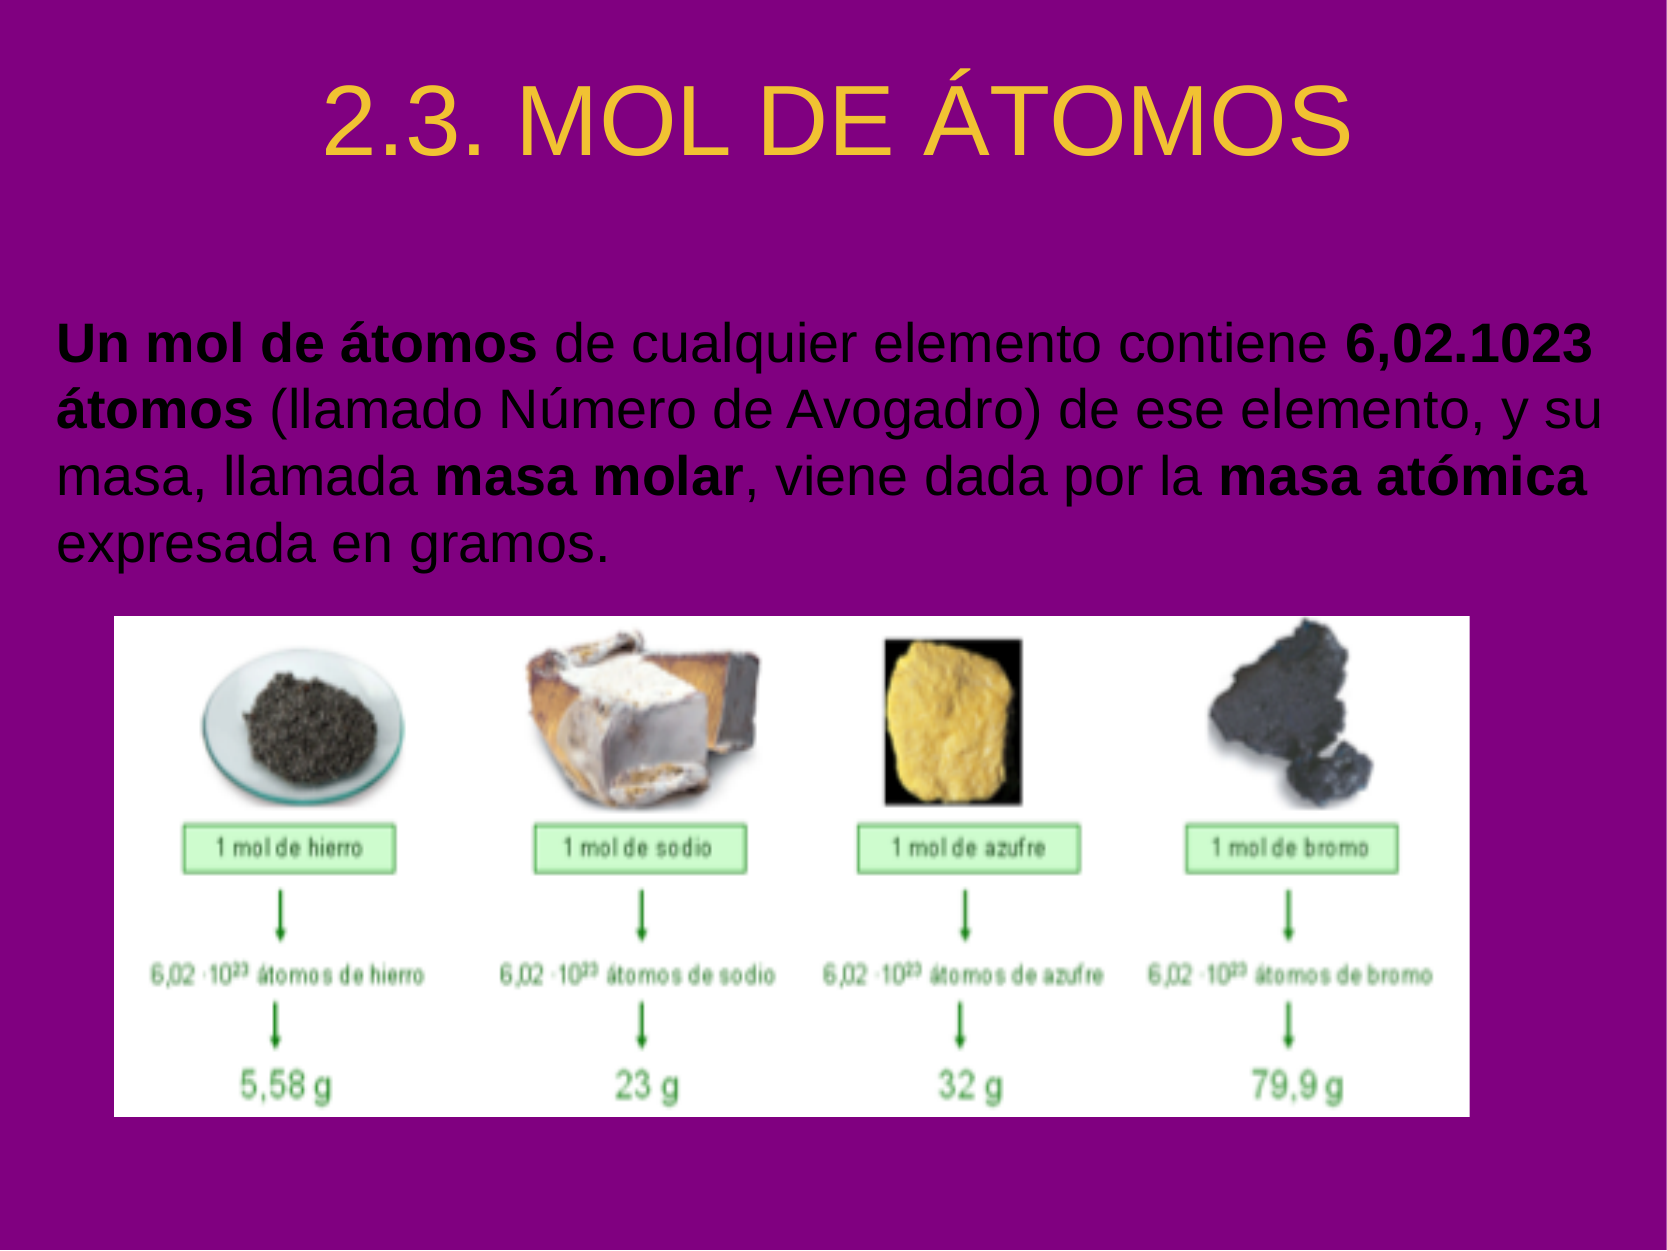

# 2.3. MOL DE ÁTOMOS
Un mol de átomos de cualquier elemento contiene 6,02.1023 átomos (llamado Número de Avogadro) de ese elemento, y su masa, llamada masa molar, viene dada por la masa atómica expresada en gramos.